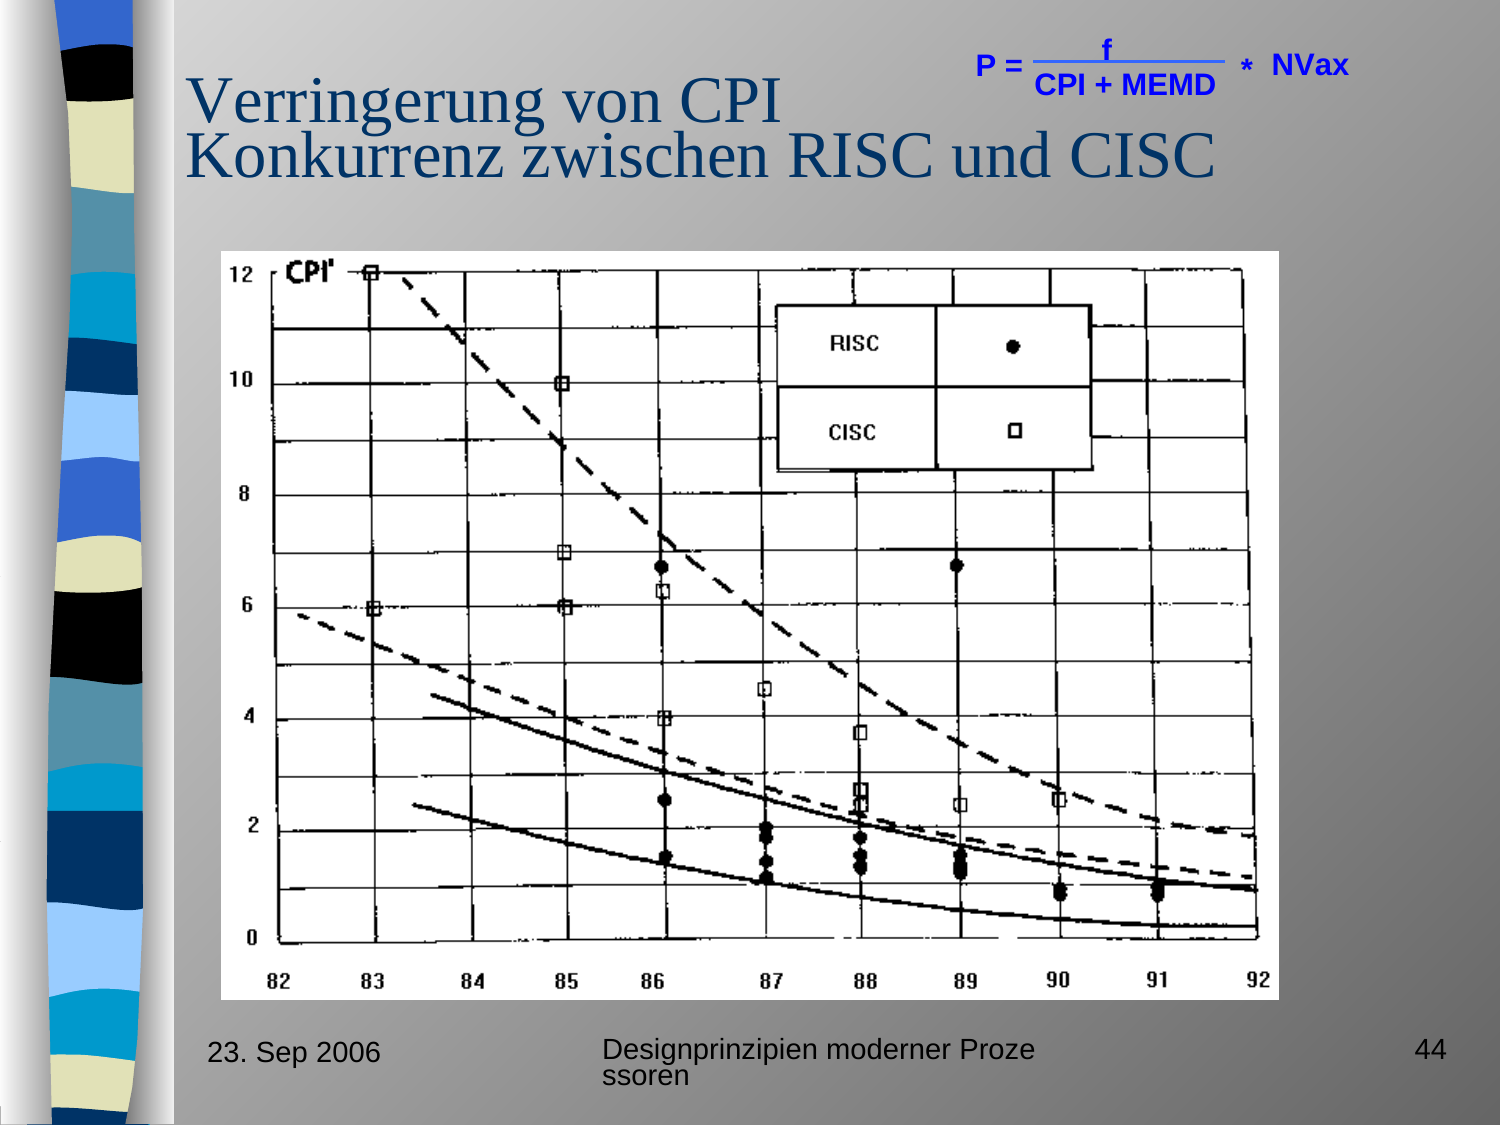

# Verringerung von CPI Konkurrenz zwischen RISC und CISC
Designprinzipien moderner Prozessoren
44